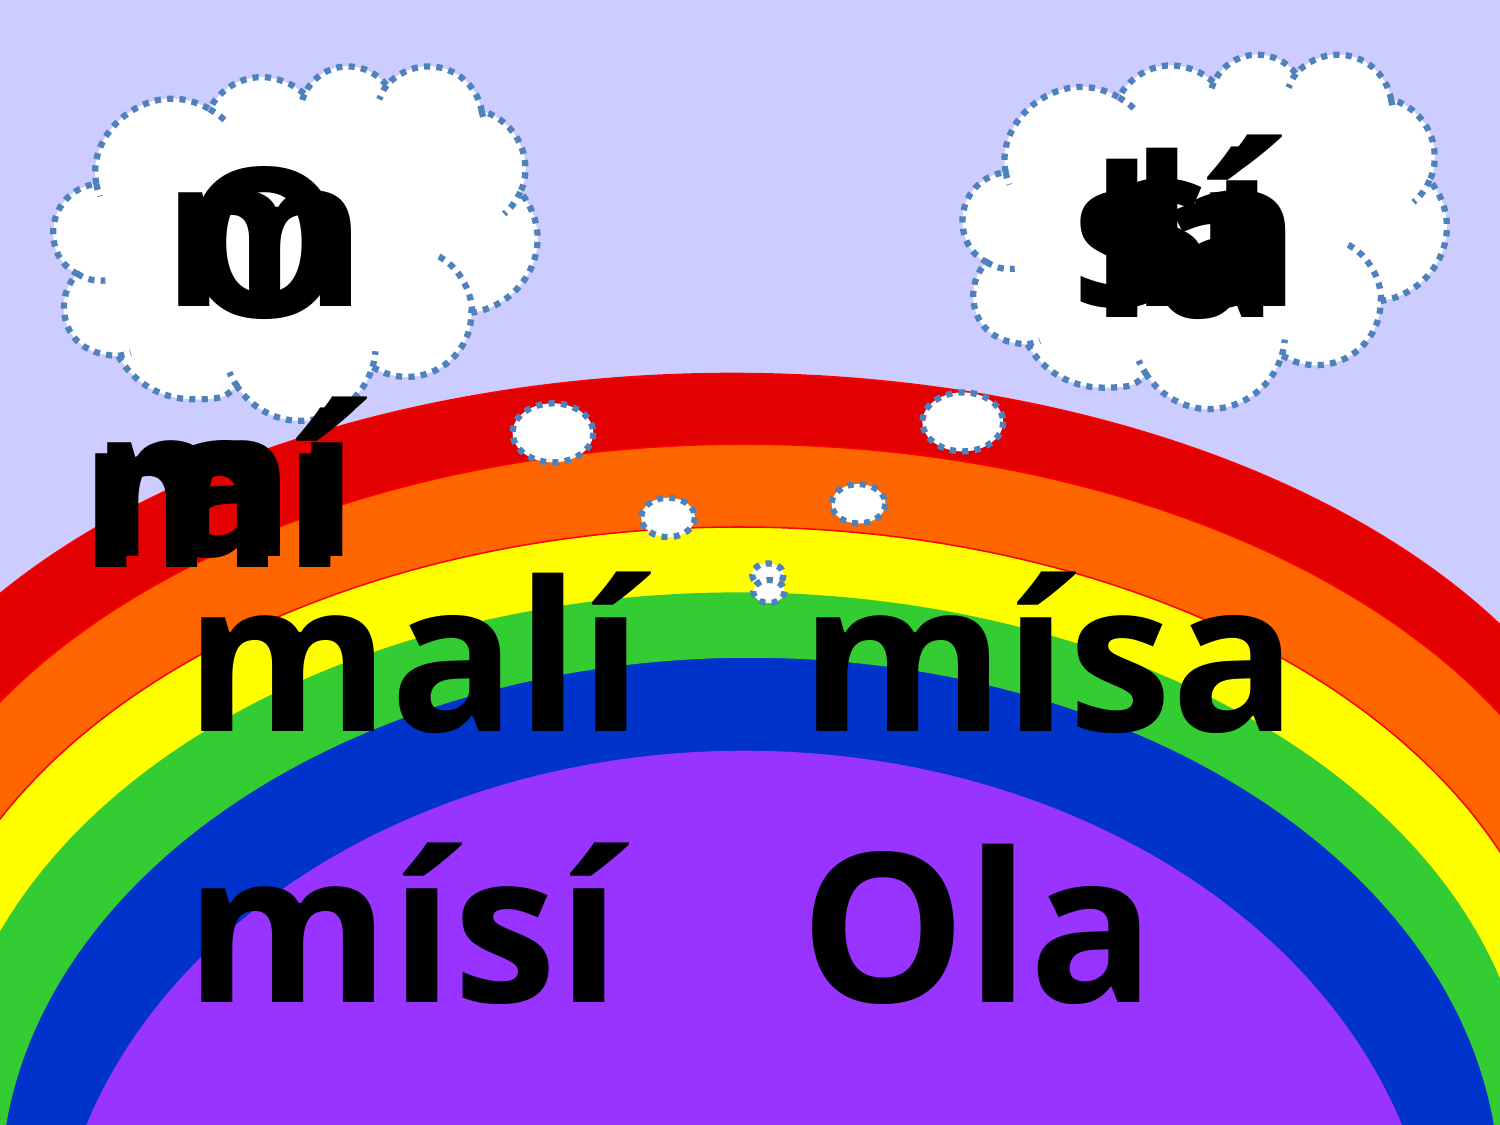

sí
 mí
ma
sa
lí
 mí
 O
 la
malí
mísa
mísí
Ola